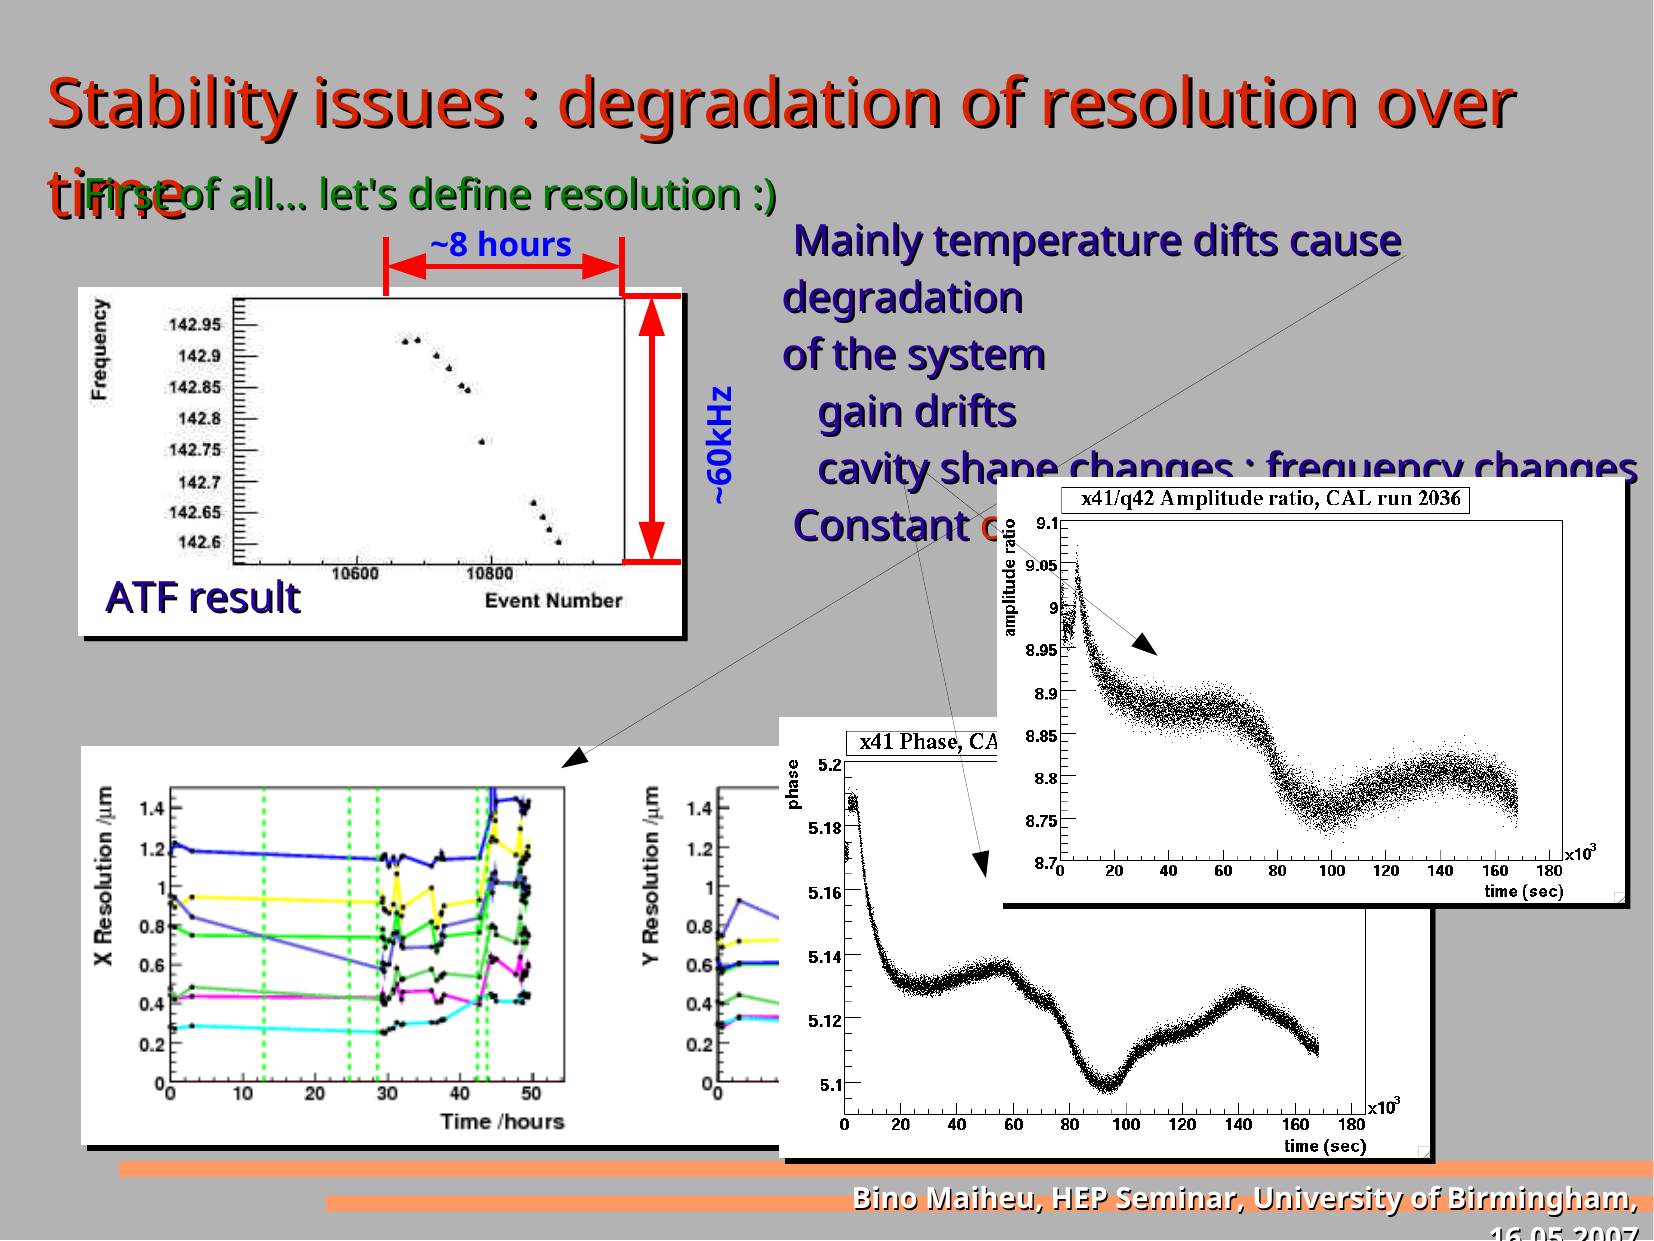

Stability issues : degradation of resolution over time
First of all... let's define resolution :)
 Mainly temperature difts cause degradation
of the system
gain drifts
cavity shape changes : frequency changes
 Constant calibration tone !!
~8 hours
~60kHz
ATF result
Bino Maiheu, HEP Seminar, University of Birmingham, 16.05.2007